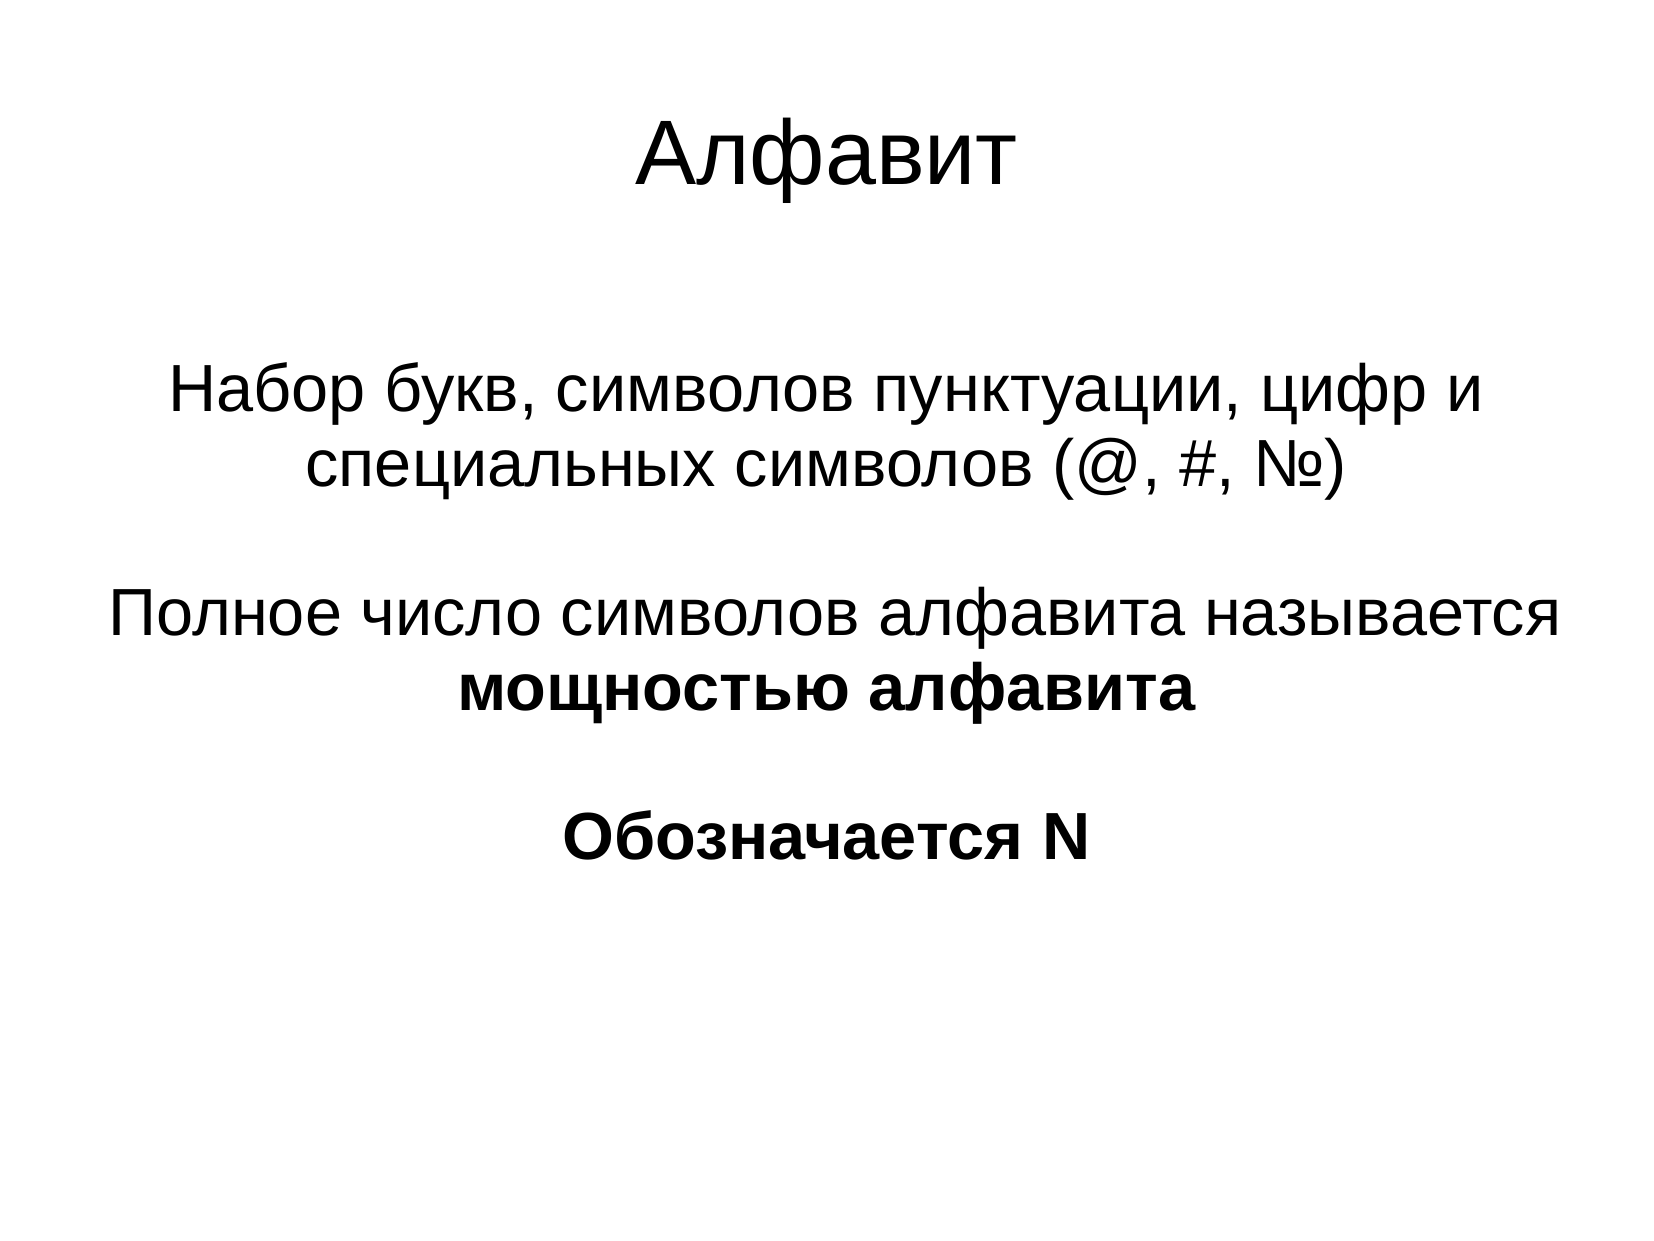

# Алфавит
Набор букв, символов пунктуации, цифр и специальных символов (@, #, №)
 Полное число символов алфавита называется
мощностью алфавита
Обозначается N